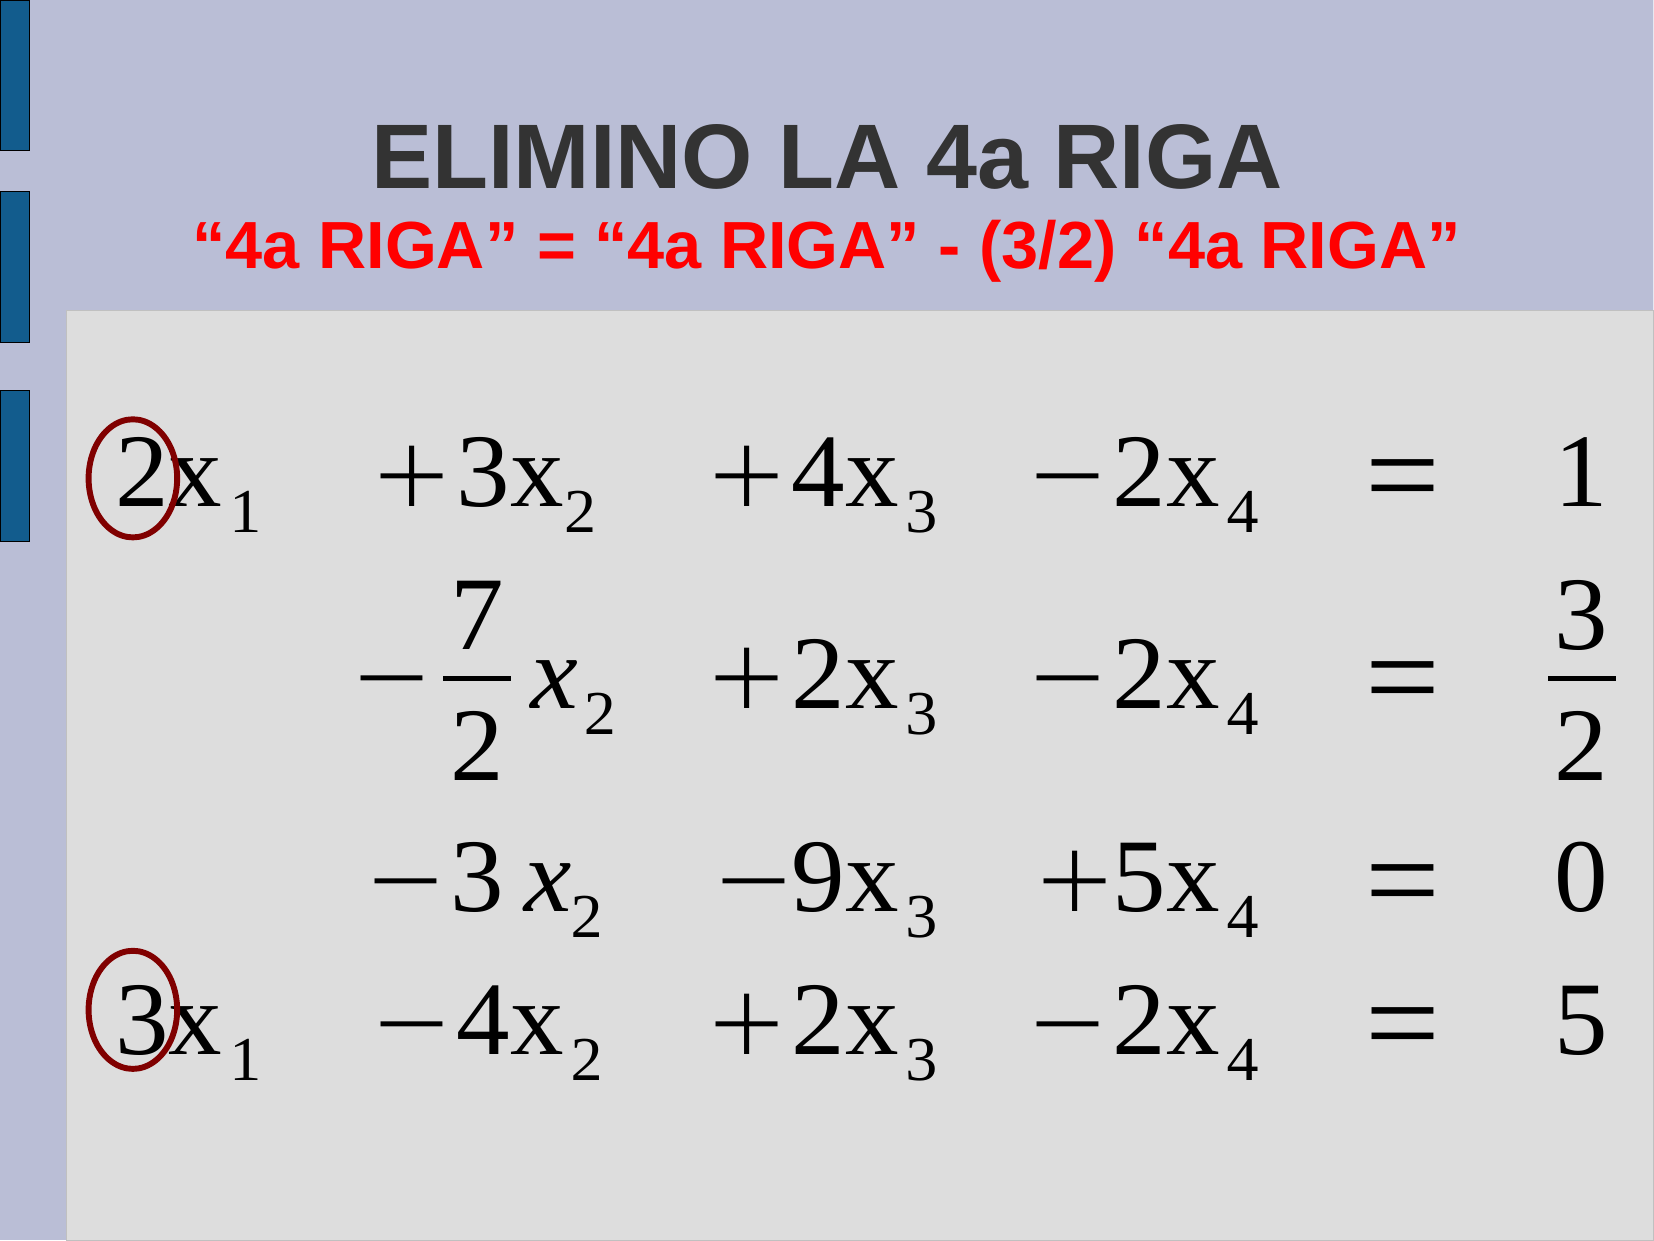

# ELIMINO LA 4a RIGA “4a RIGA” = “4a RIGA” - (3/2) “4a RIGA”